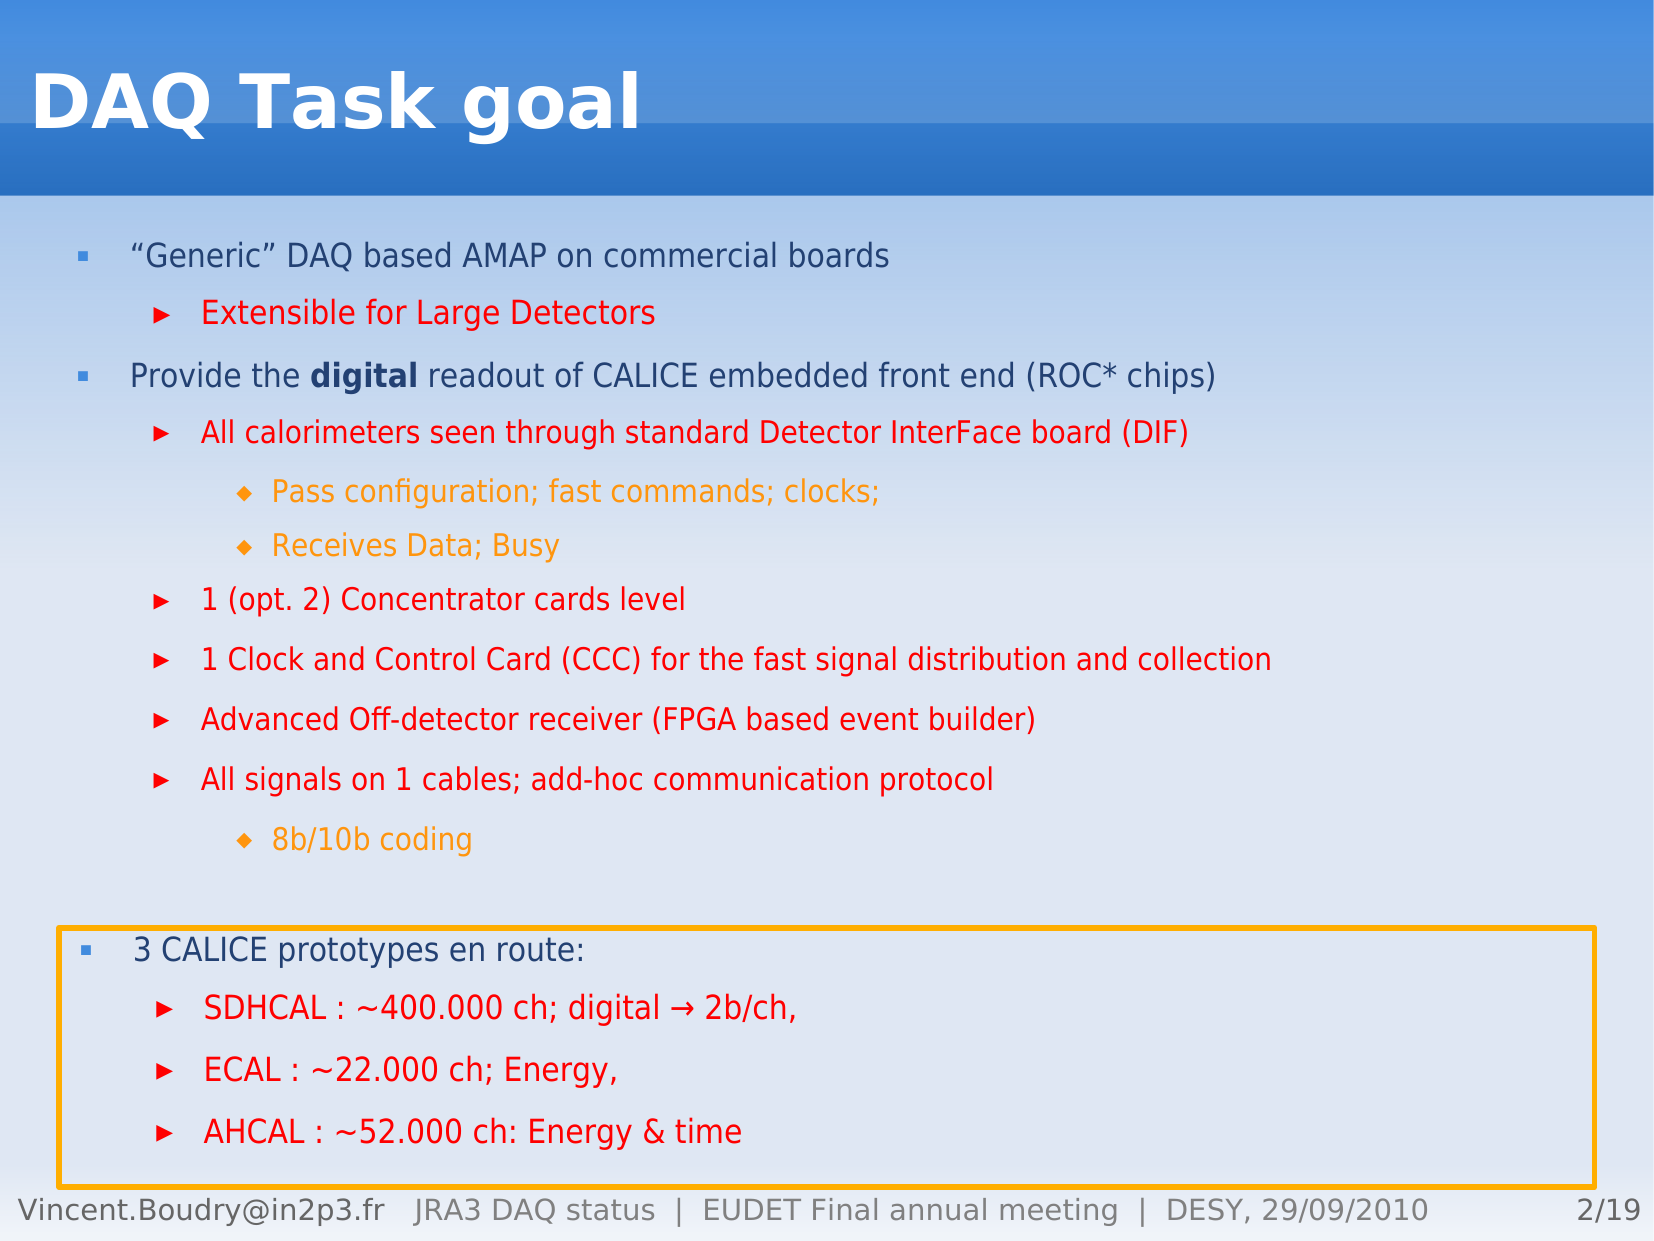

# DAQ Task goal
“Generic” DAQ based AMAP on commercial boards
Extensible for Large Detectors
Provide the digital readout of CALICE embedded front end (ROC* chips)
All calorimeters seen through standard Detector InterFace board (DIF)
Pass configuration; fast commands; clocks;
Receives Data; Busy
1 (opt. 2) Concentrator cards level
1 Clock and Control Card (CCC) for the fast signal distribution and collection
Advanced Off-detector receiver (FPGA based event builder)
All signals on 1 cables; add-hoc communication protocol
8b/10b coding
3 CALICE prototypes en route:
SDHCAL : ~400.000 ch; digital → 2b/ch,
ECAL : ~22.000 ch; Energy,
AHCAL : ~52.000 ch: Energy & time
Vincent.Boudry@in2p3.fr
JRA3 DAQ status | EUDET Final annual meeting | DESY, 29/09/2010
2